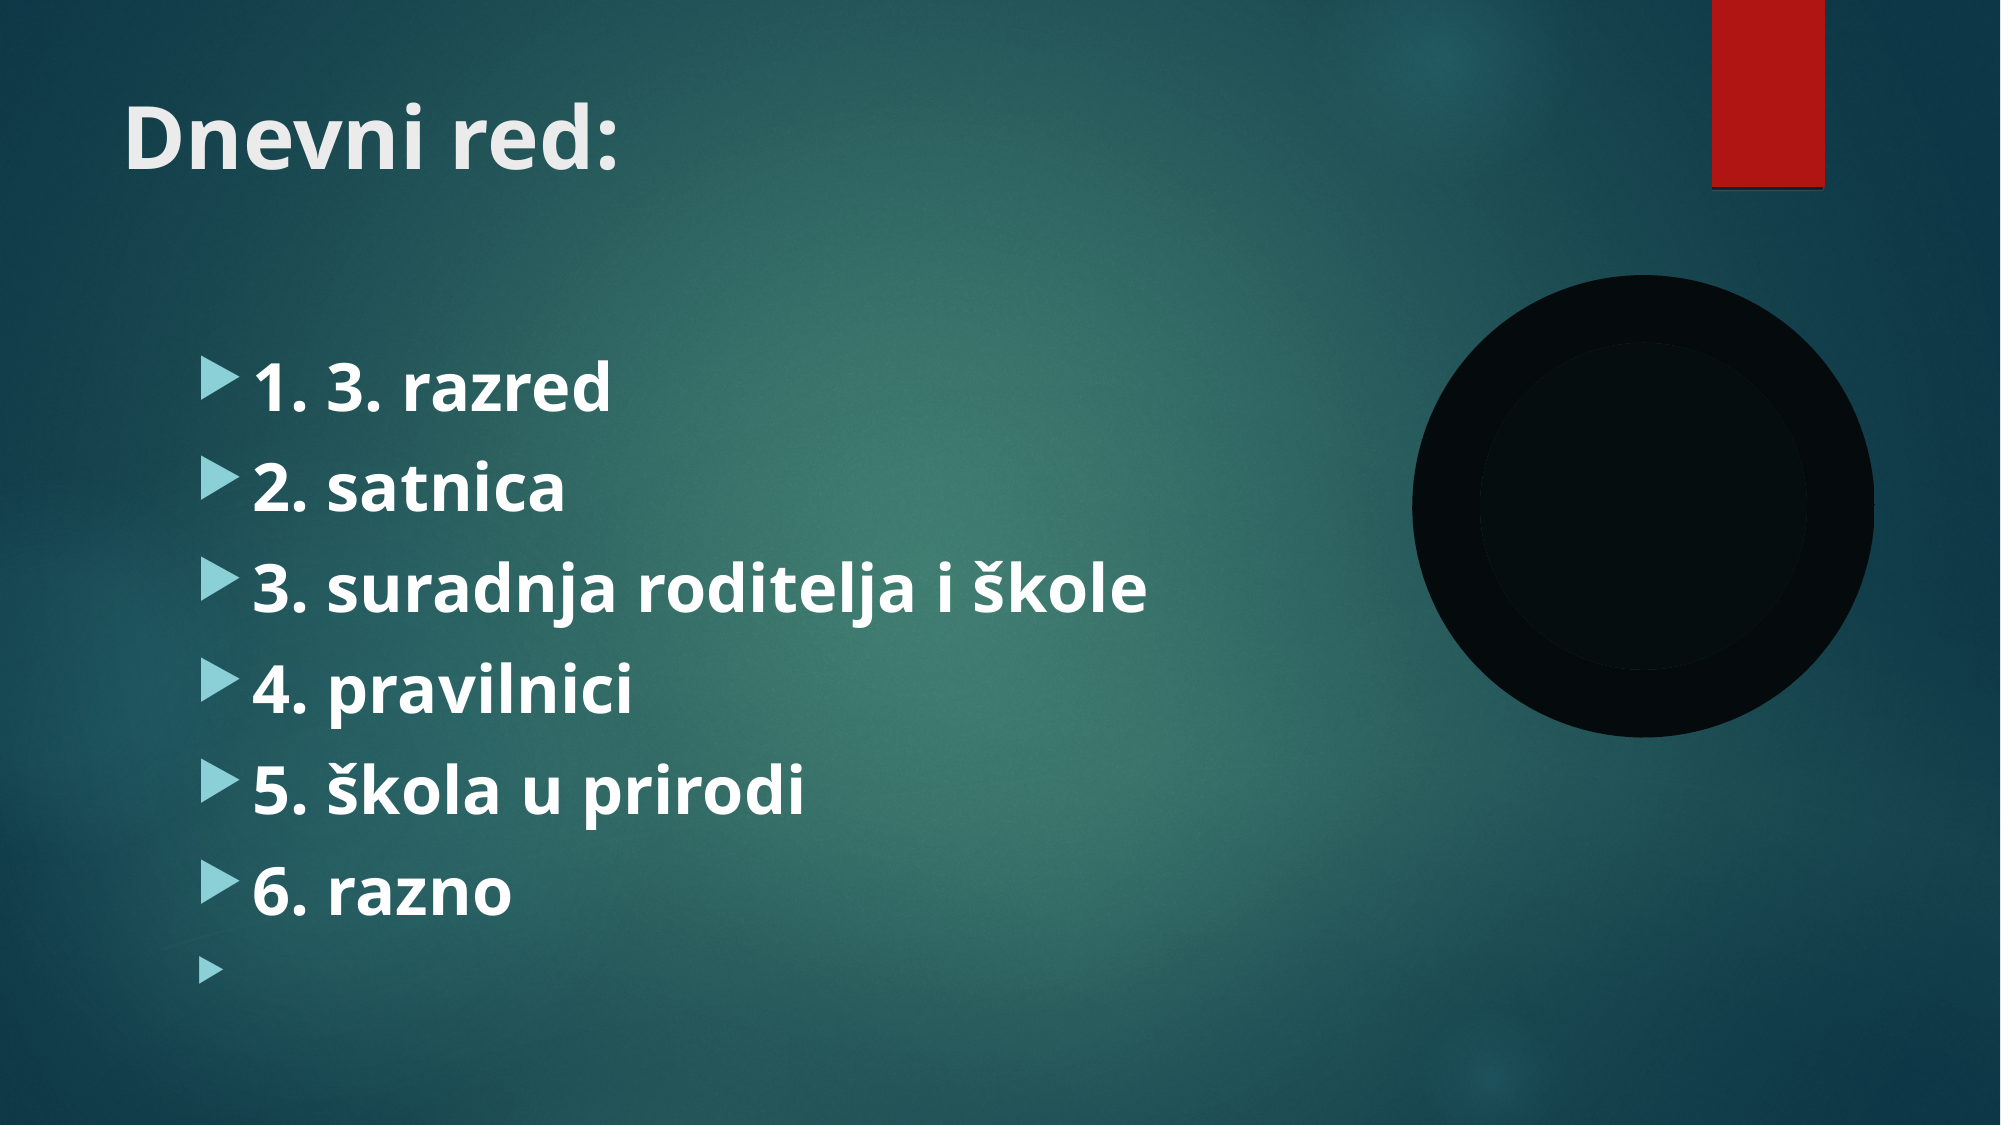

# Dnevni red:
1. 3. razred
2. satnica
3. suradnja roditelja i škole
4. pravilnici
5. škola u prirodi
6. razno